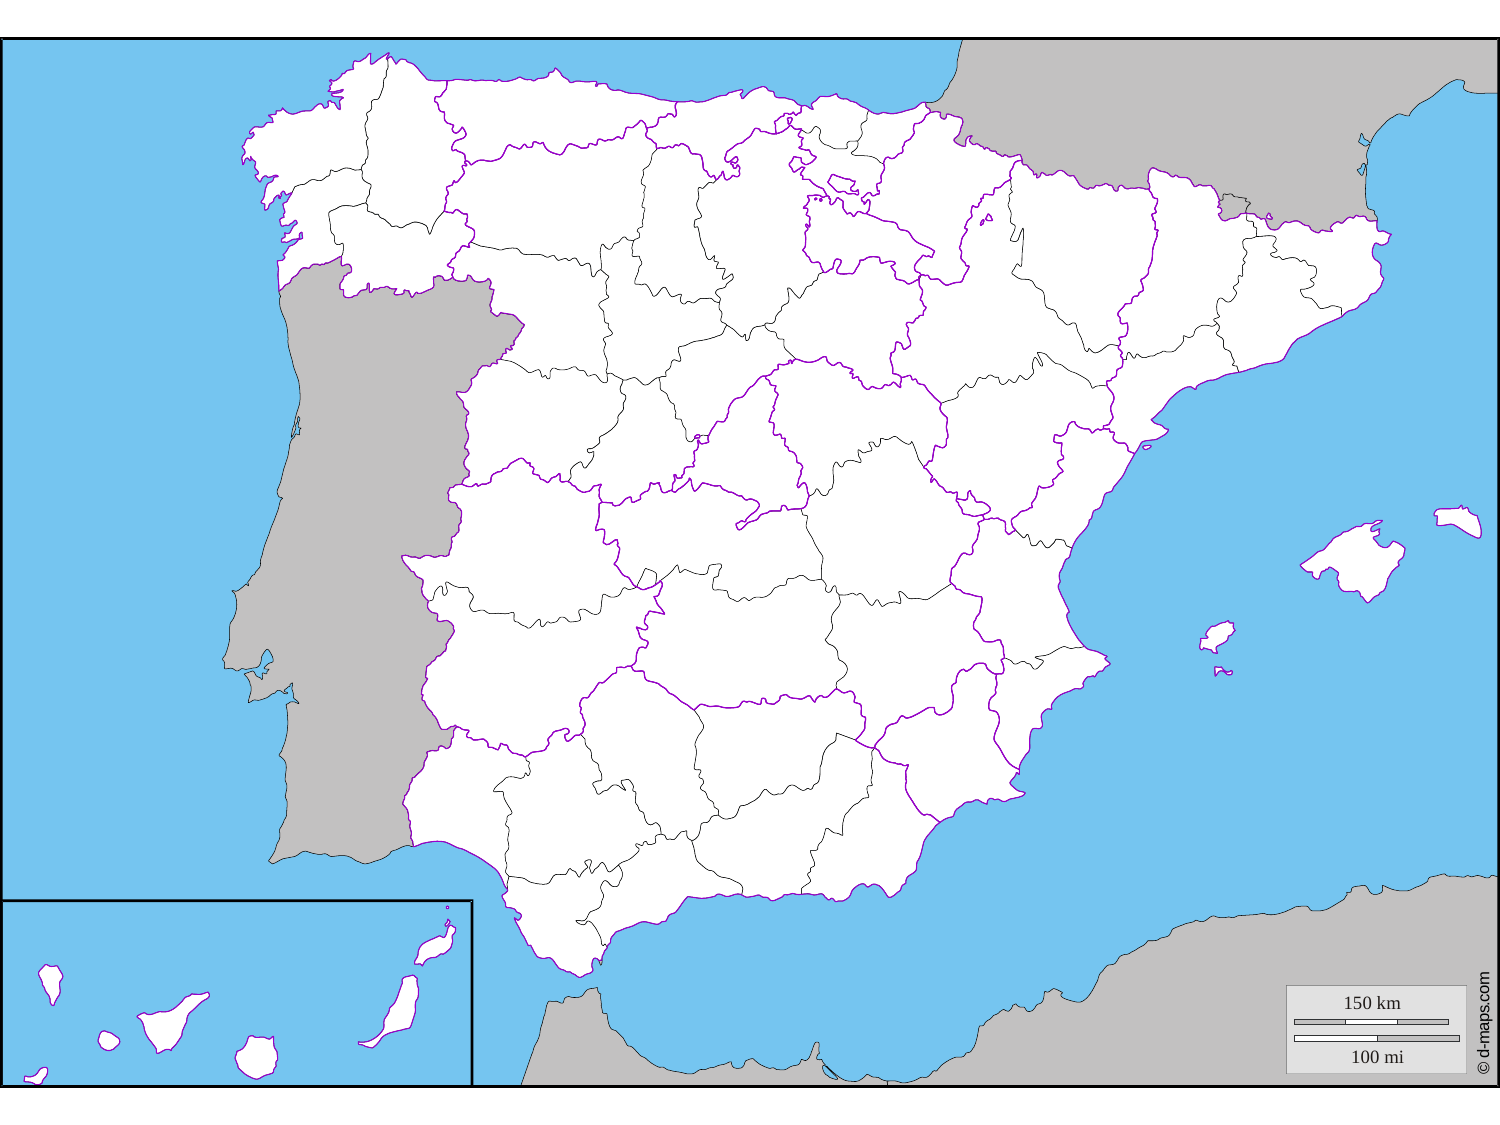

m
o
c
.
s
p
a
m
-
d
©
150 km
100 mi